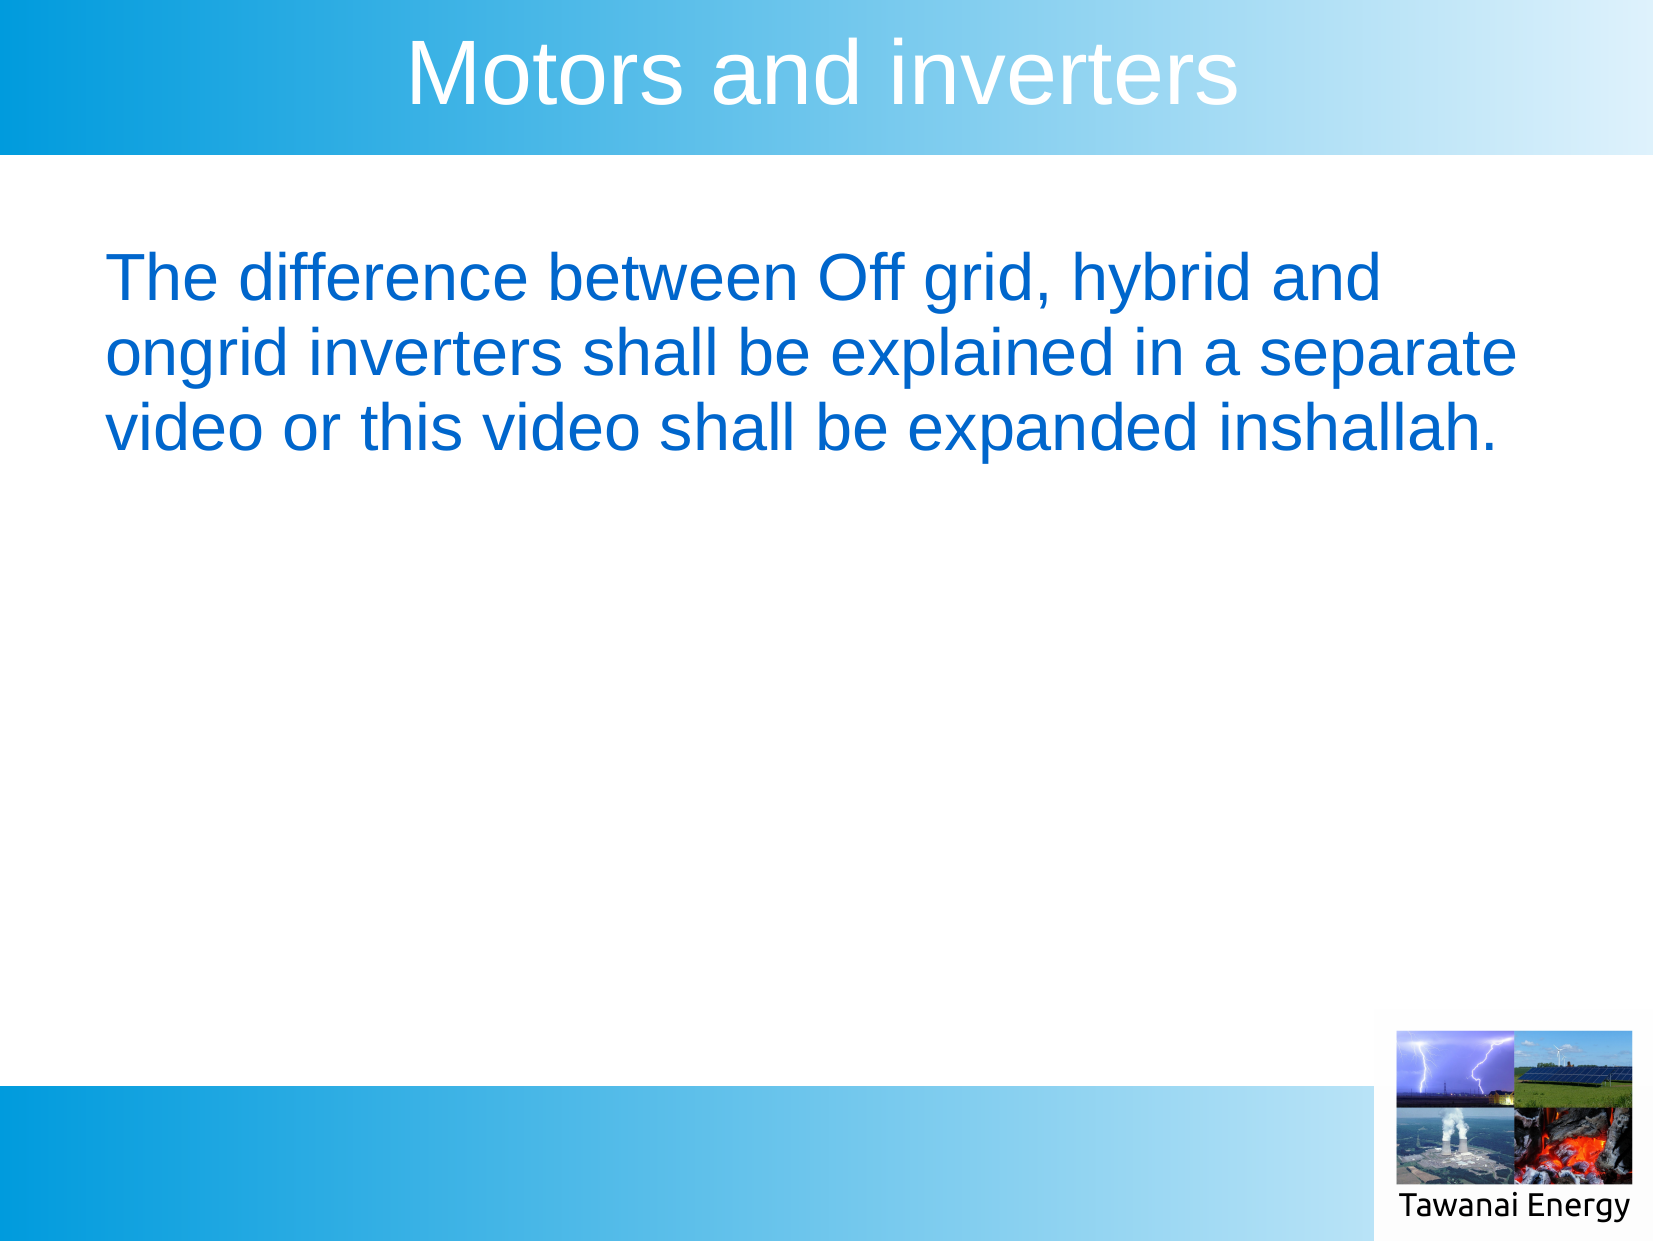

# Motors and inverters
The difference between Off grid, hybrid and ongrid inverters shall be explained in a separate video or this video shall be expanded inshallah.